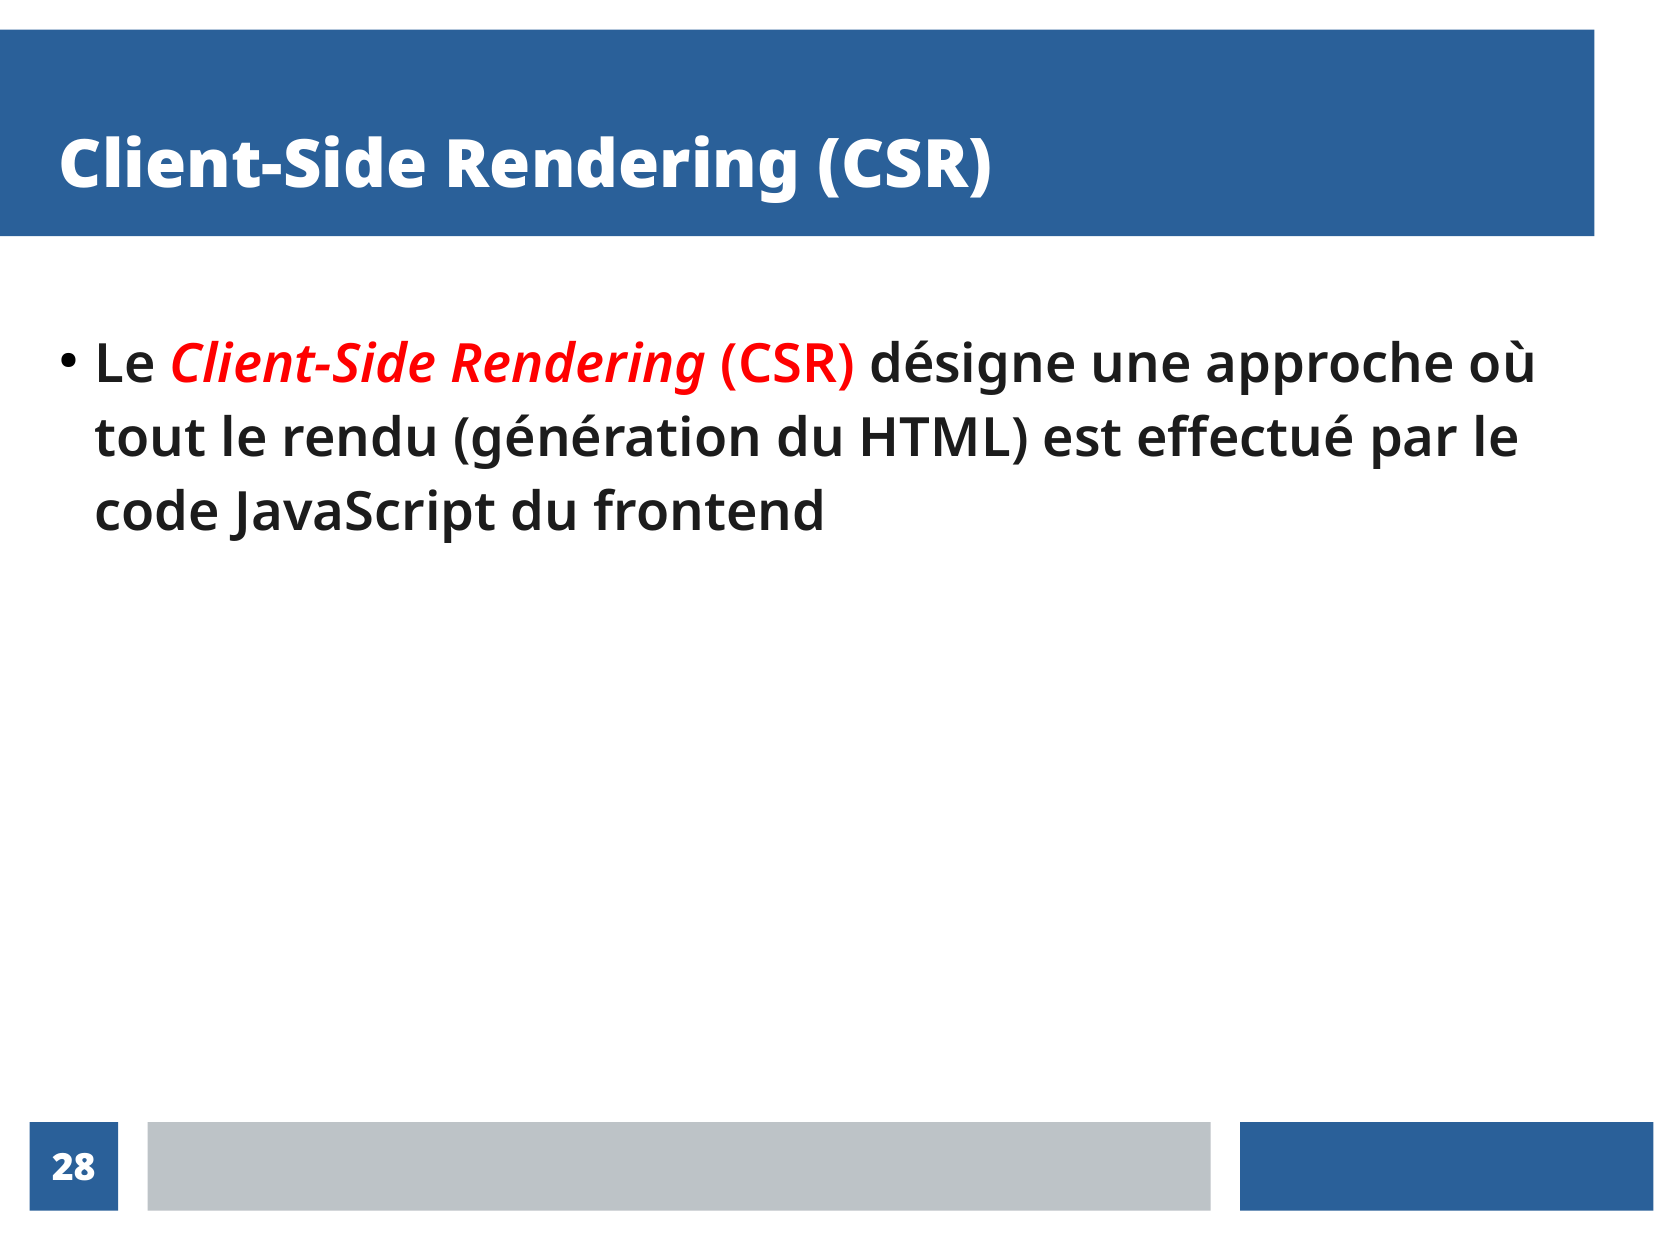

# Client-Side Rendering (CSR)
Le Client-Side Rendering (CSR) désigne une approche où tout le rendu (génération du HTML) est effectué par le code JavaScript du frontend
28